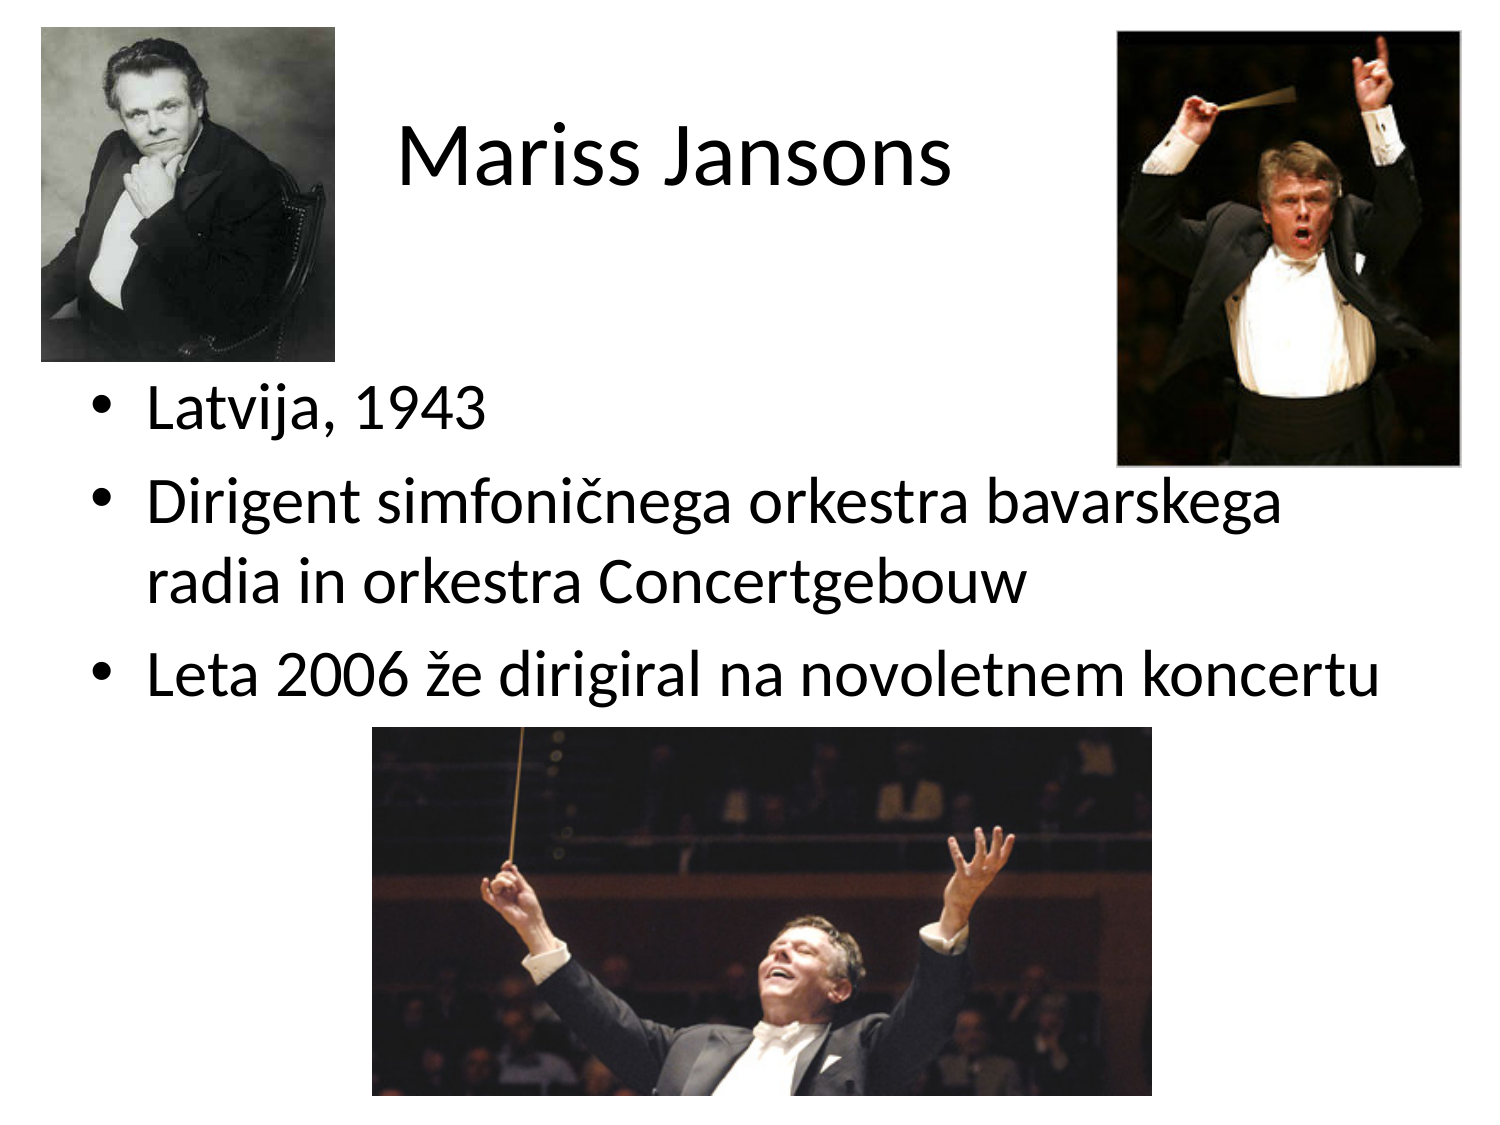

# Mariss Jansons
Latvija, 1943
Dirigent simfoničnega orkestra bavarskega radia in orkestra Concertgebouw
Leta 2006 že dirigiral na novoletnem koncertu